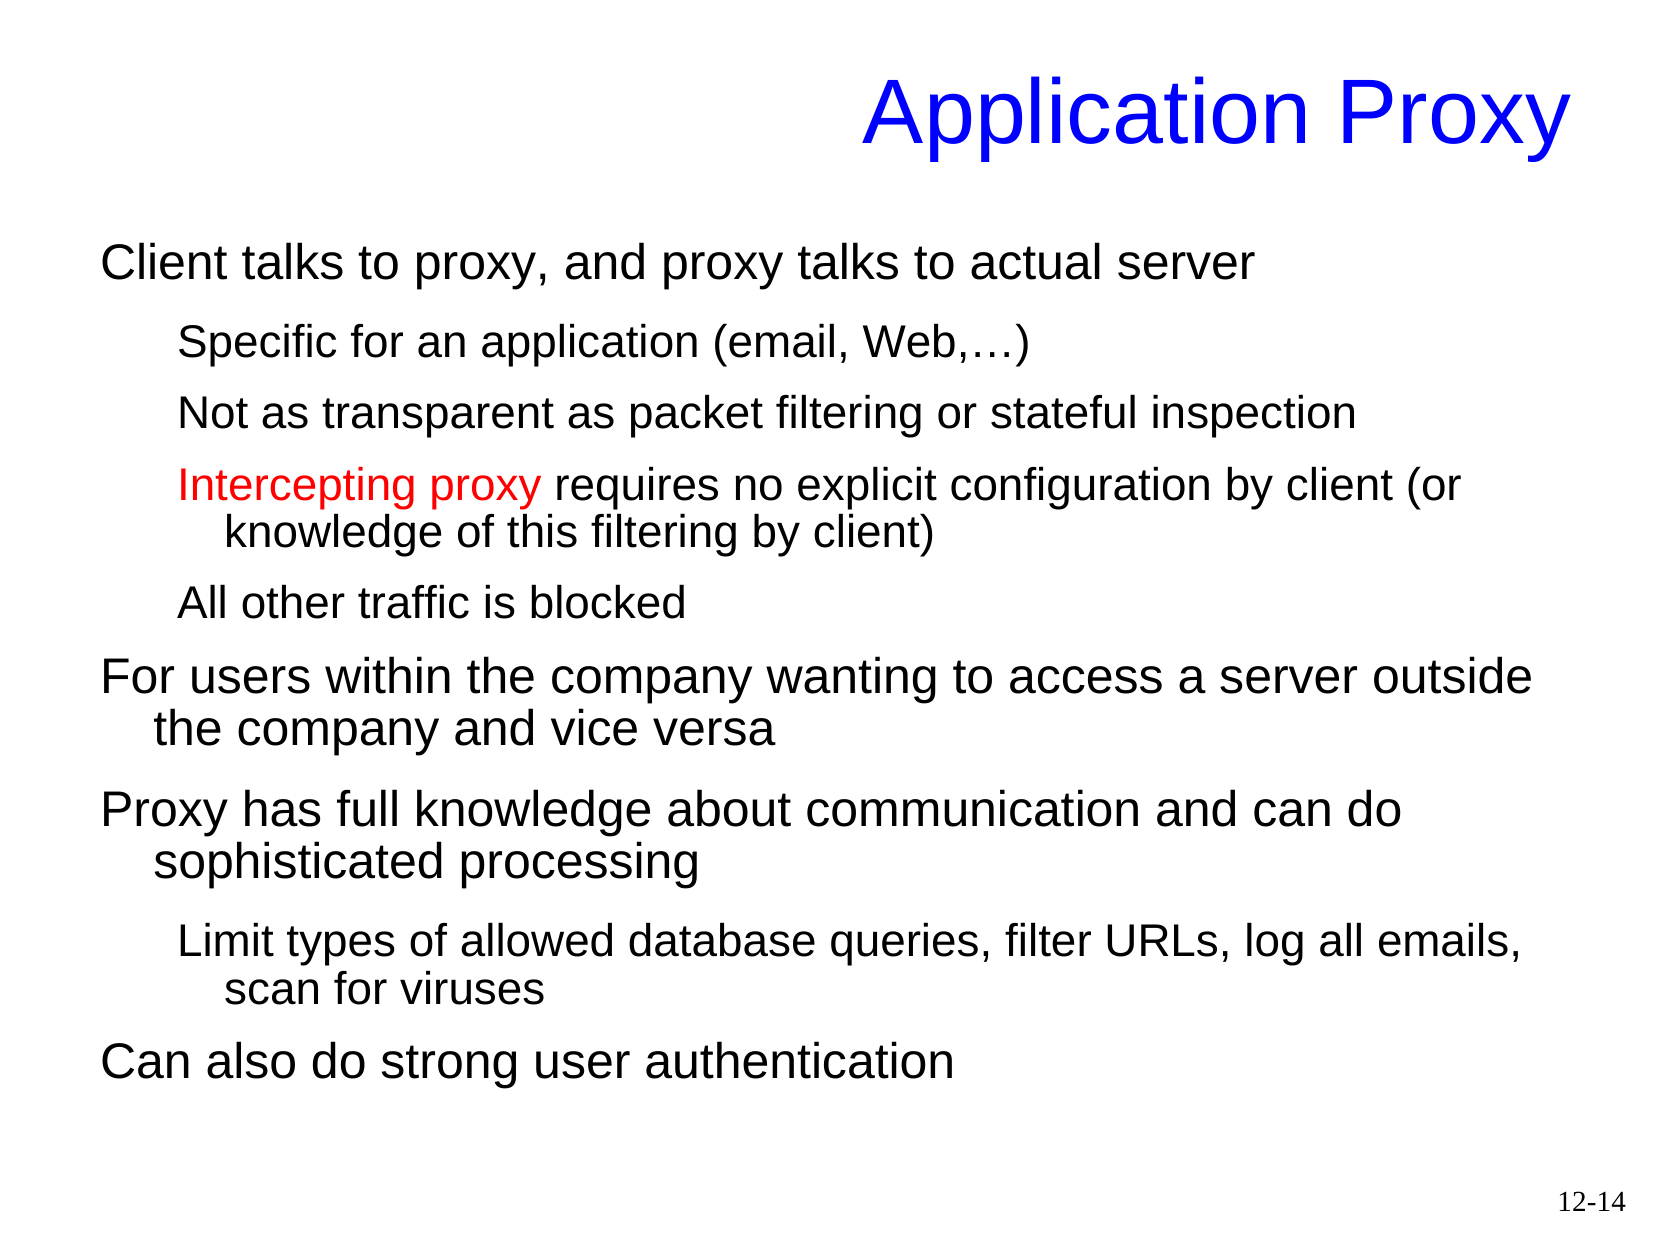

# Application Proxy
Client talks to proxy, and proxy talks to actual server
Specific for an application (email, Web,…)
Not as transparent as packet filtering or stateful inspection
Intercepting proxy requires no explicit configuration by client (or knowledge of this filtering by client)
All other traffic is blocked
For users within the company wanting to access a server outside the company and vice versa
Proxy has full knowledge about communication and can do sophisticated processing
Limit types of allowed database queries, filter URLs, log all emails, scan for viruses
Can also do strong user authentication